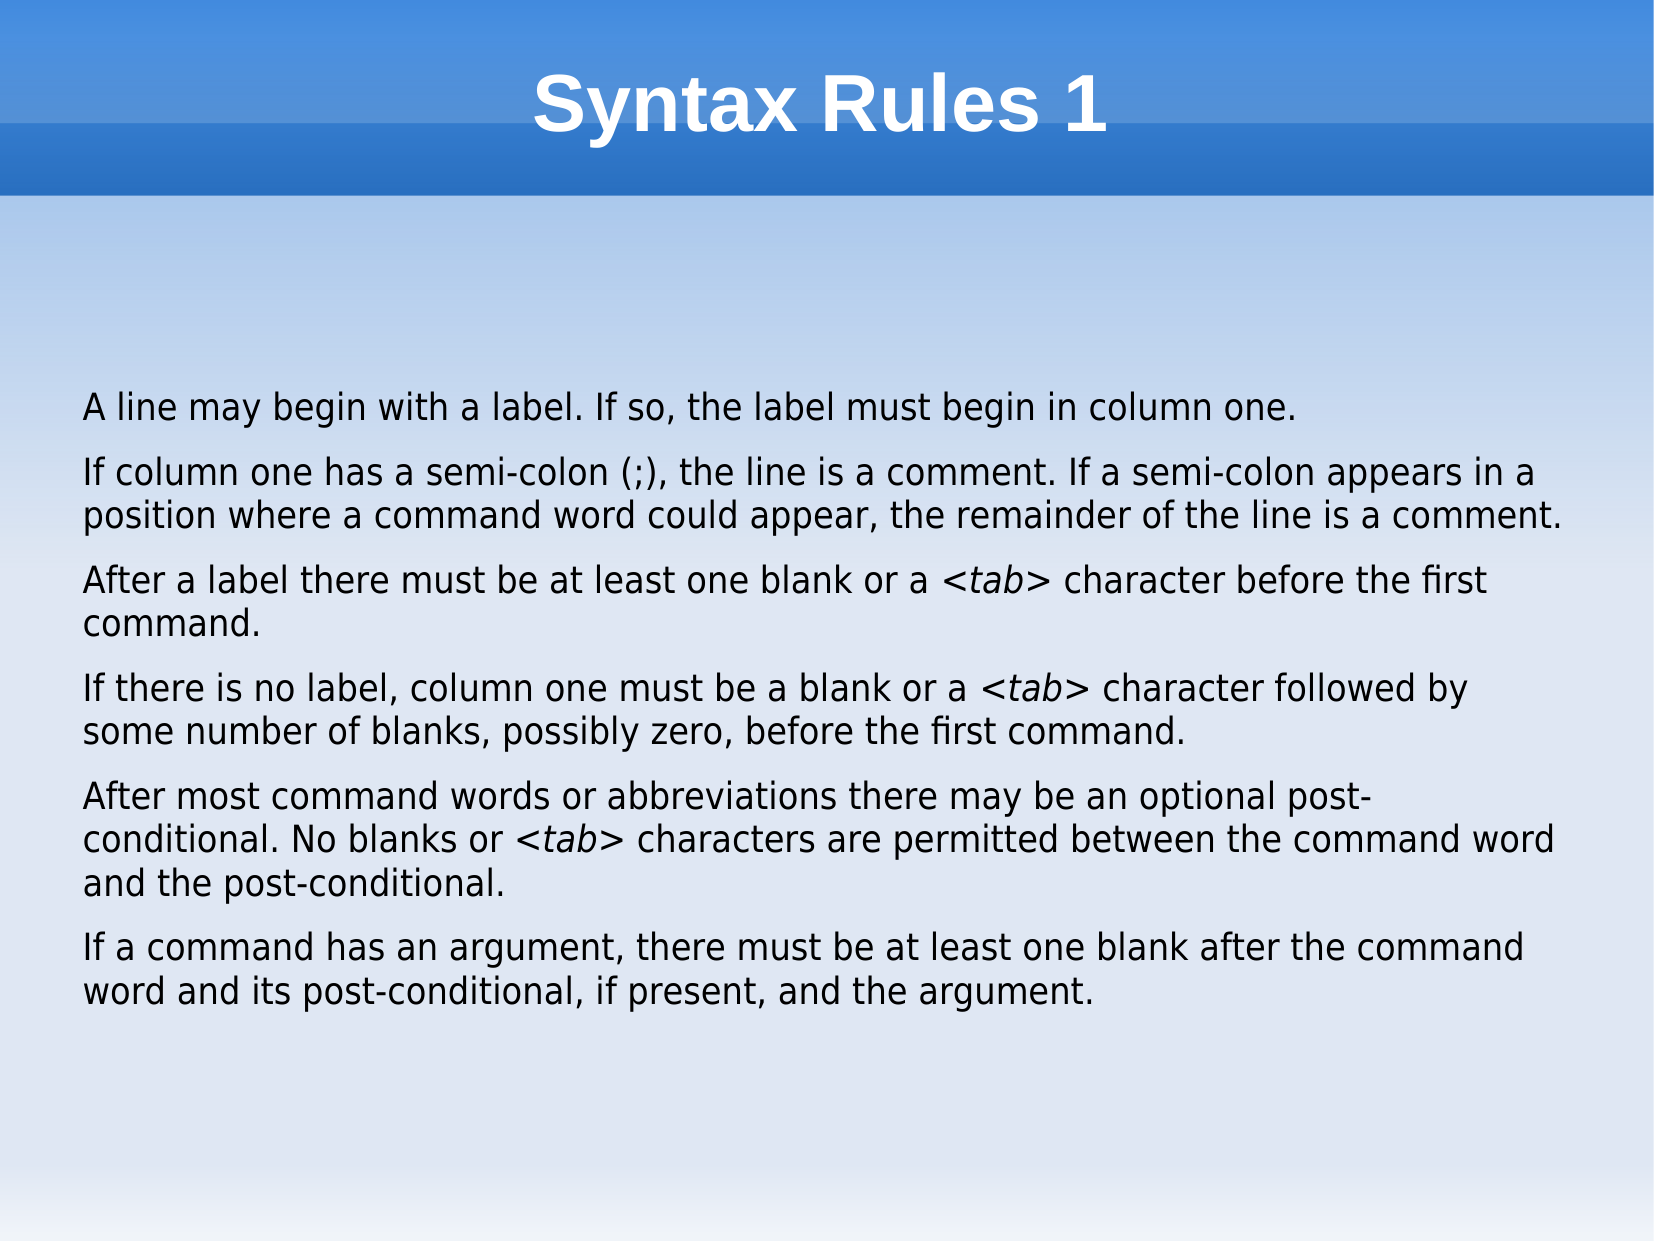

# Syntax Rules 1
A line may begin with a label. If so, the label must begin in column one.
If column one has a semi-colon (;), the line is a comment. If a semi-colon appears in a position where a command word could appear, the remainder of the line is a comment.
After a label there must be at least one blank or a <tab> character before the first command.
If there is no label, column one must be a blank or a <tab> character followed by some number of blanks, possibly zero, before the first command.
After most command words or abbreviations there may be an optional post-conditional. No blanks or <tab> characters are permitted between the command word and the post-conditional.
If a command has an argument, there must be at least one blank after the command word and its post-conditional, if present, and the argument.